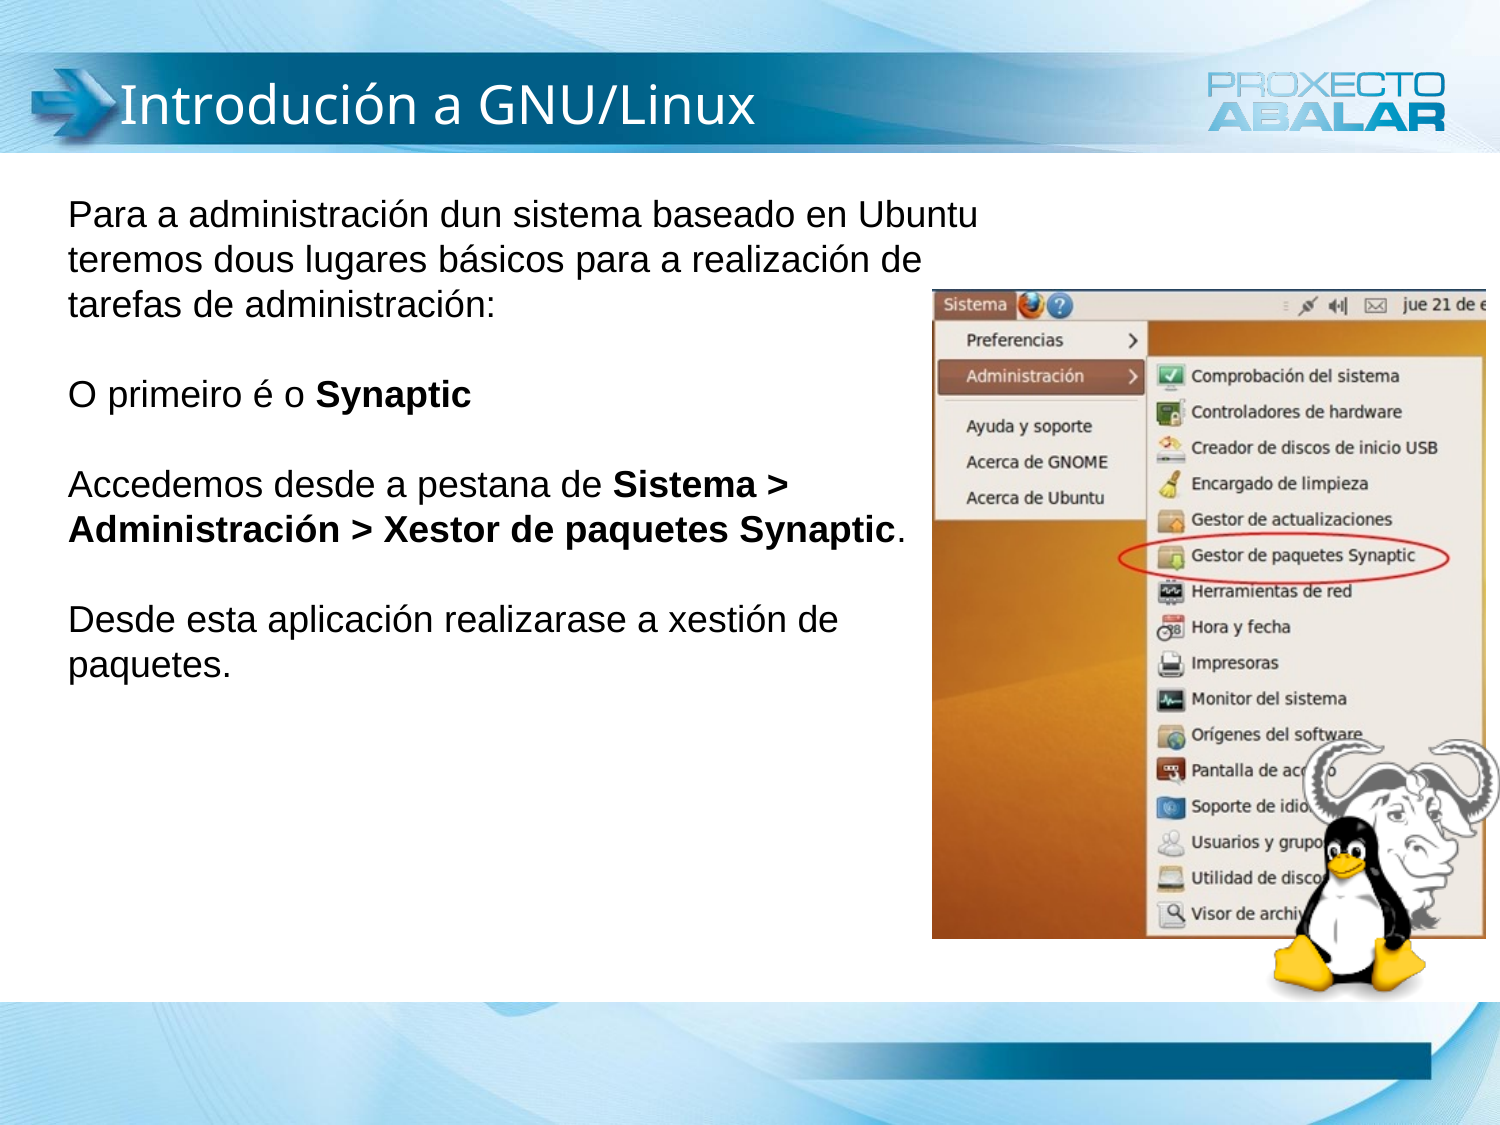

Introdución a GNU/Linux
Para a administración dun sistema baseado en Ubuntu teremos dous lugares básicos para a realización de tarefas de administración:
O primeiro é o Synaptic
Accedemos desde a pestana de Sistema > Administración > Xestor de paquetes Synaptic.
Desde esta aplicación realizarase a xestión de paquetes.